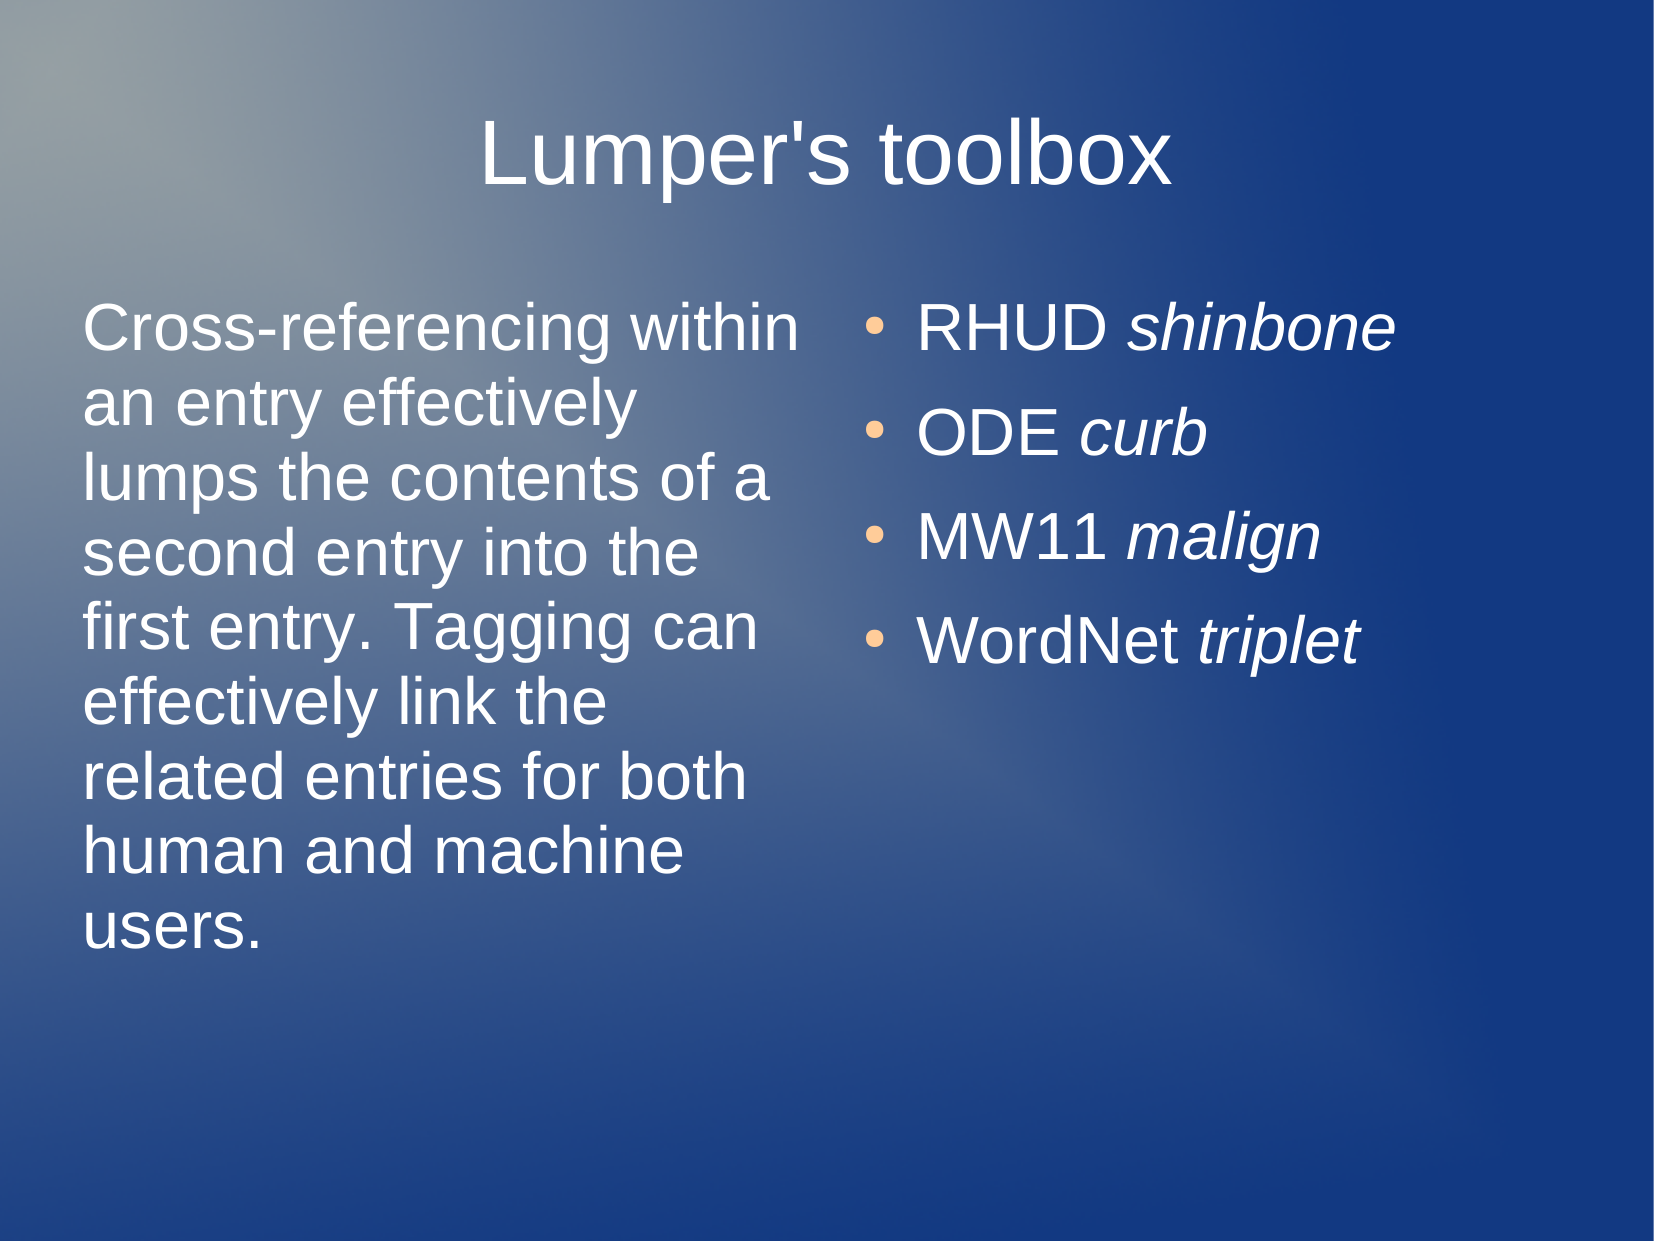

# Lumper's toolbox
Cross-referencing within an entry effectively lumps the contents of a second entry into the first entry. Tagging can effectively link the related entries for both human and machine users.
RHUD shinbone
ODE curb
MW11 malign
WordNet triplet